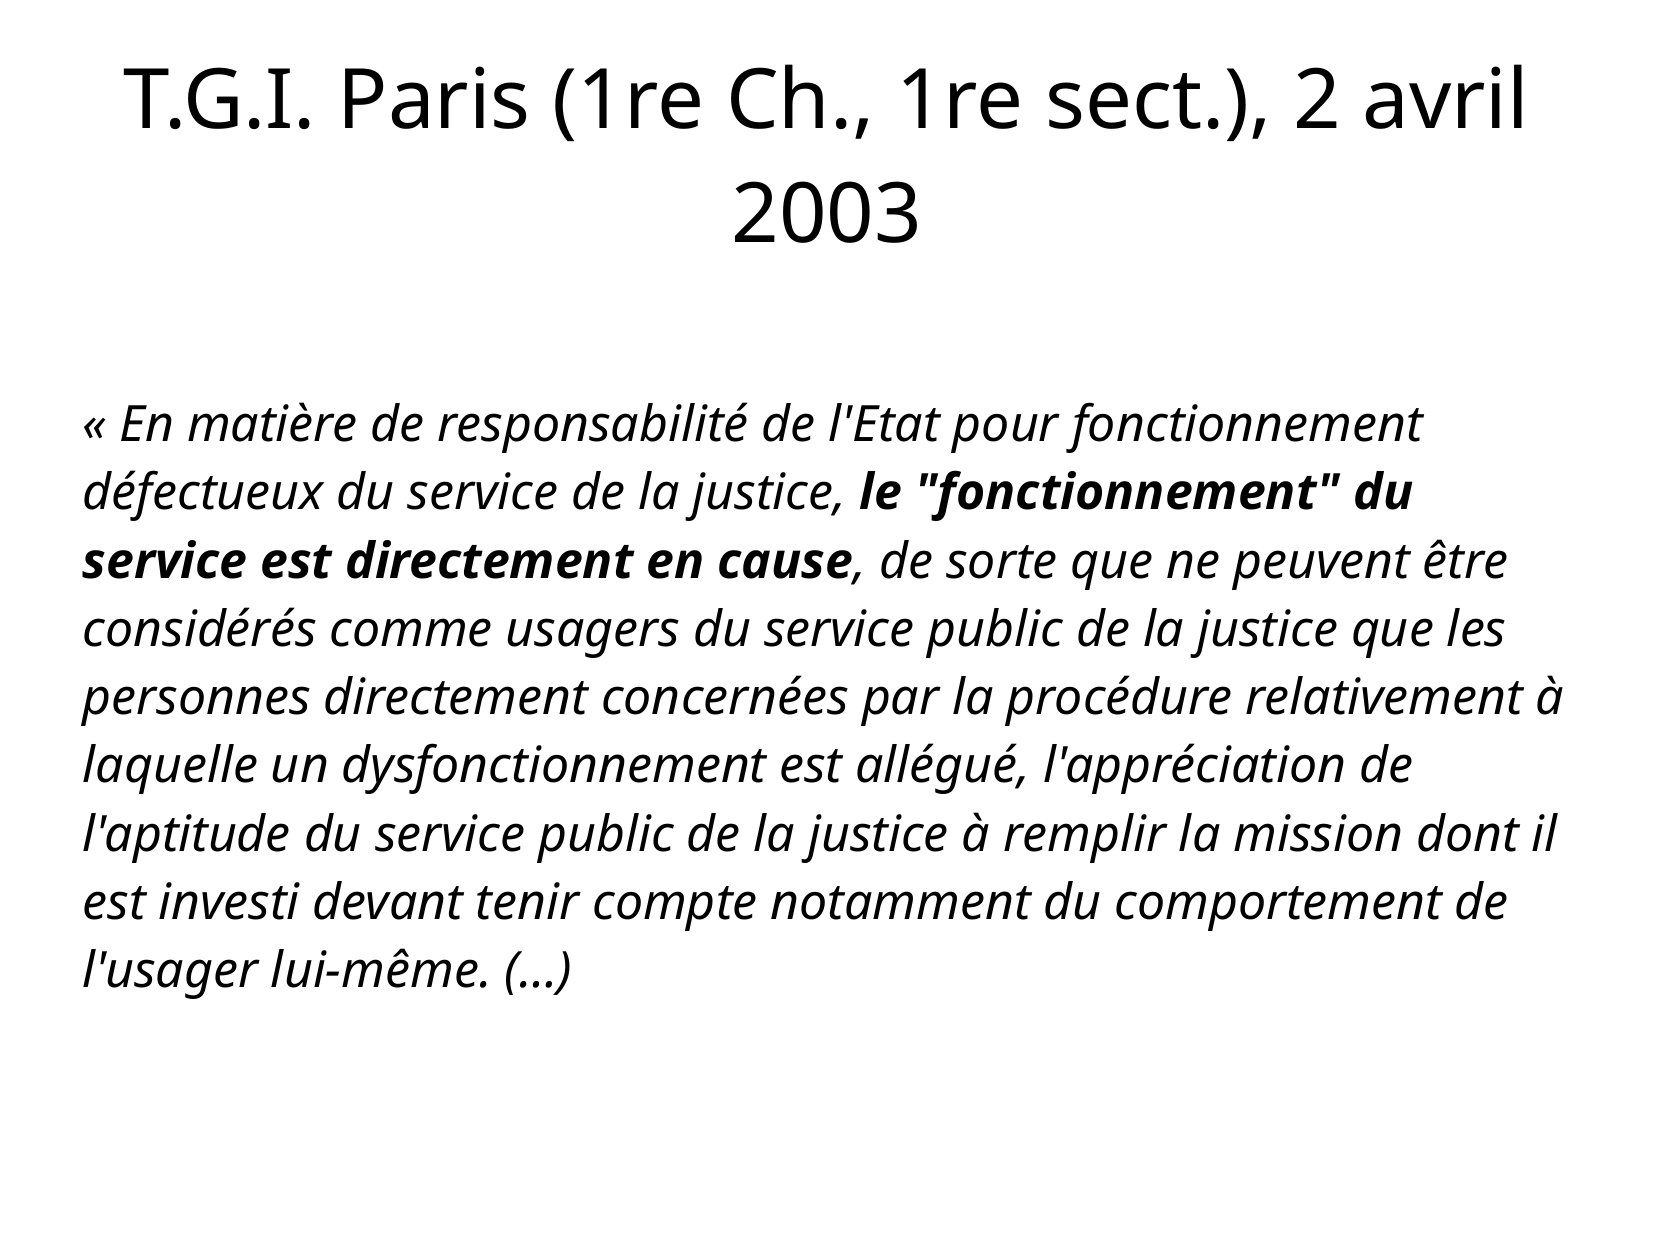

# T.G.I. Paris (1re Ch., 1re sect.), 2 avril 2003
« En matière de responsabilité de l'Etat pour fonctionnement défectueux du service de la justice, le "fonctionnement" du service est directement en cause, de sorte que ne peuvent être considérés comme usagers du service public de la justice que les personnes directement concernées par la procédure relativement à laquelle un dysfonctionnement est allégué, l'appréciation de l'aptitude du service public de la justice à remplir la mission dont il est investi devant tenir compte notamment du comportement de l'usager lui-même. (…)